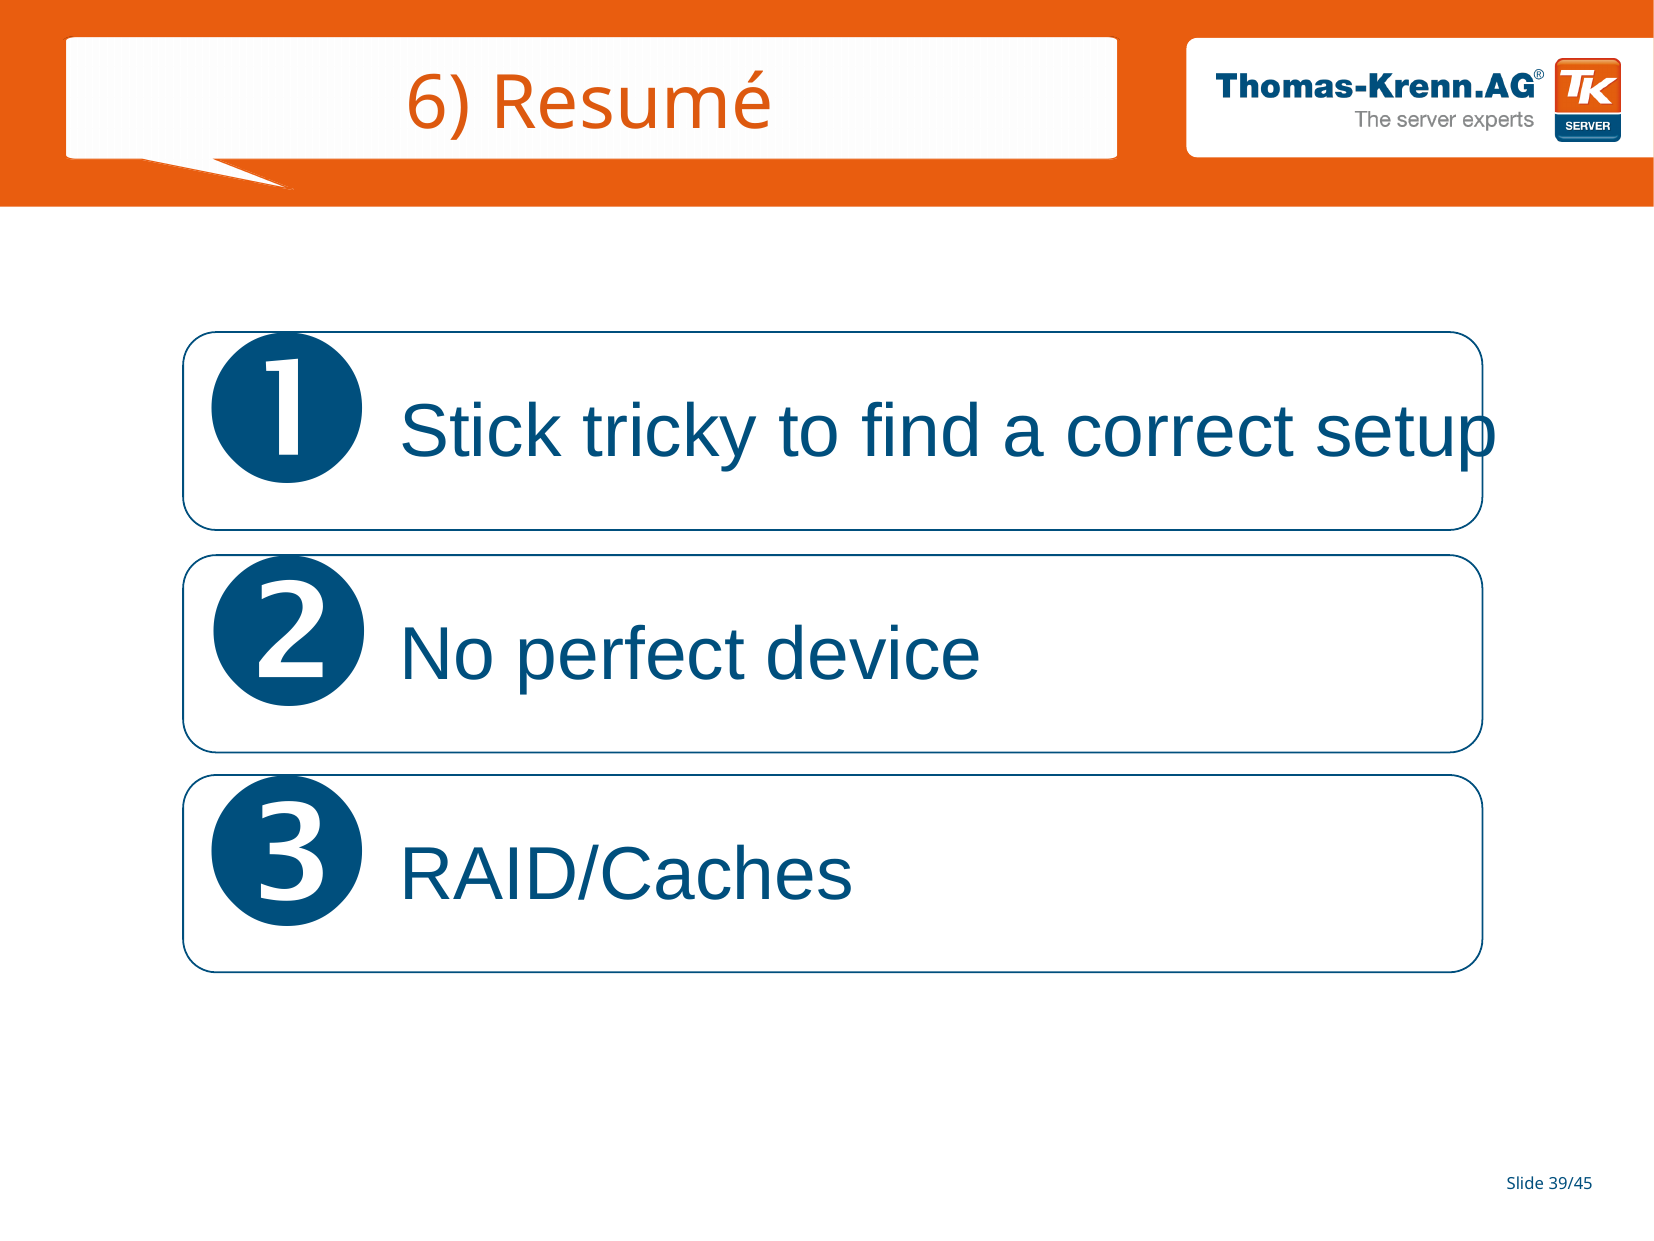

# 6) Resumé

Stick tricky to find a correct setup

No perfect device

RAID/Caches